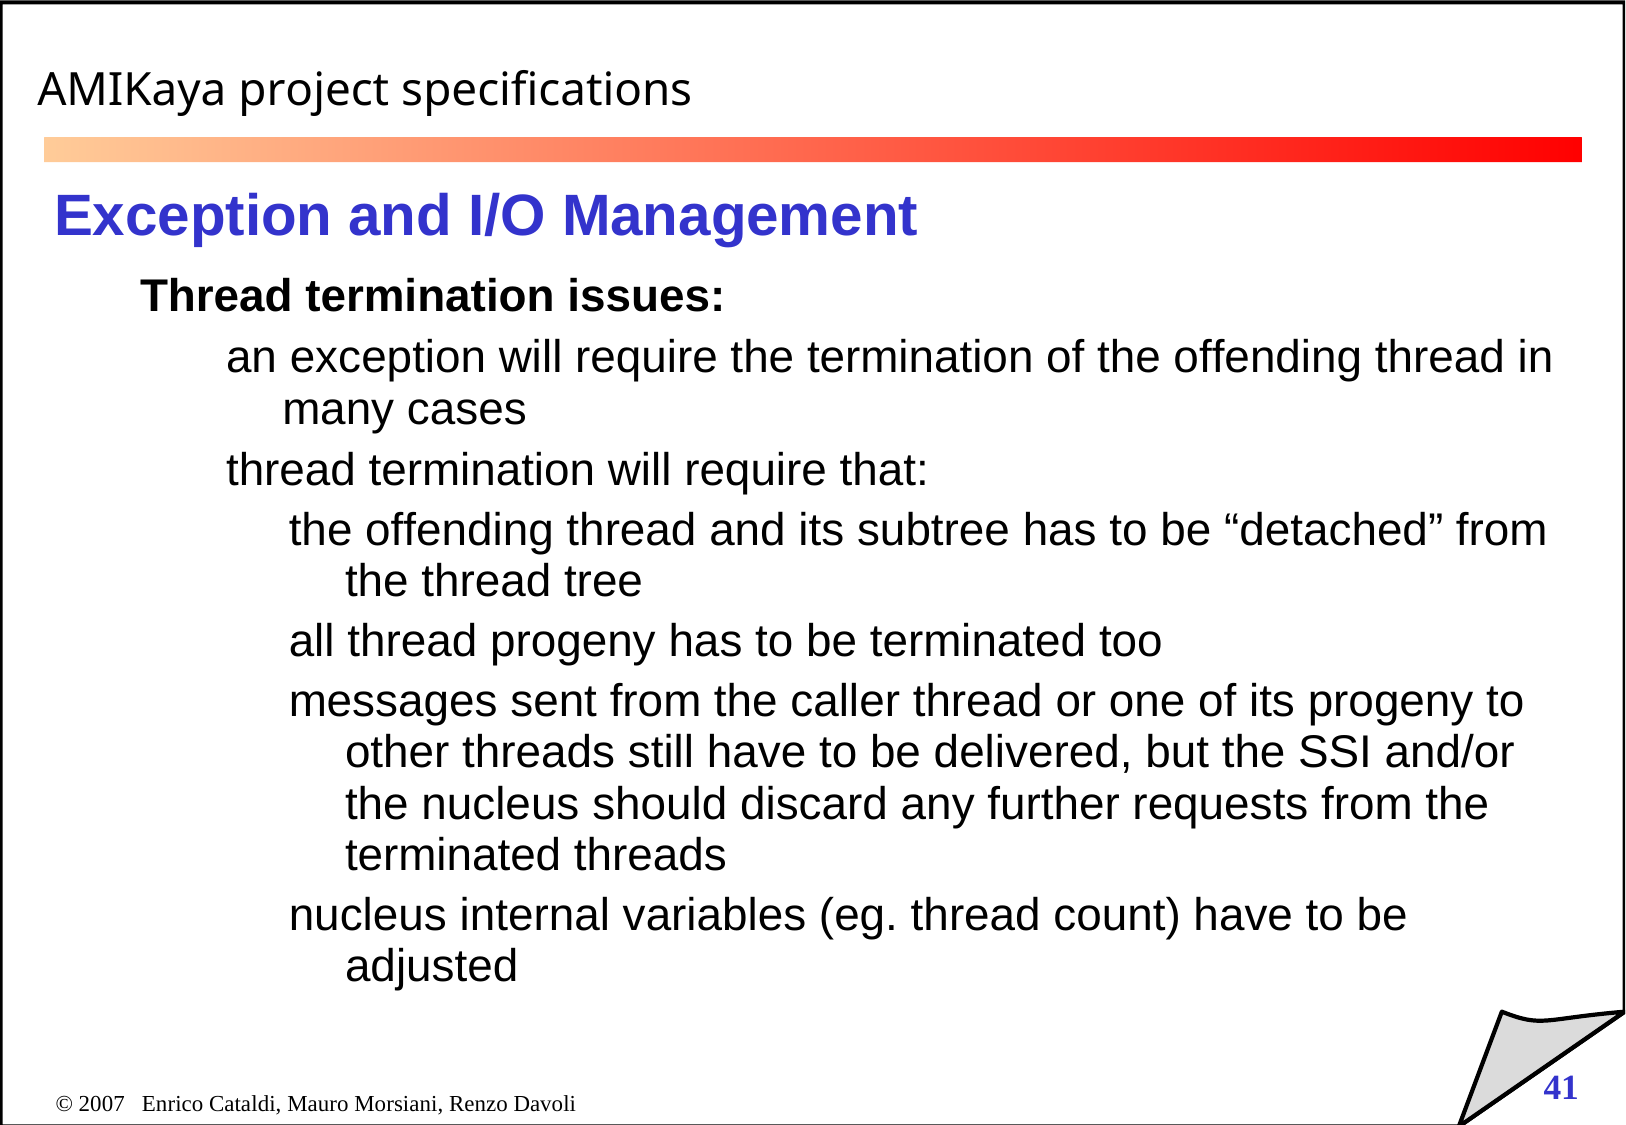

# AMIKaya project specifications
Exception and I/O Management
Thread termination issues:
an exception will require the termination of the offending thread in many cases
thread termination will require that:
the offending thread and its subtree has to be “detached” from the thread tree
all thread progeny has to be terminated too
messages sent from the caller thread or one of its progeny to other threads still have to be delivered, but the SSI and/or the nucleus should discard any further requests from the terminated threads
nucleus internal variables (eg. thread count) have to be adjusted